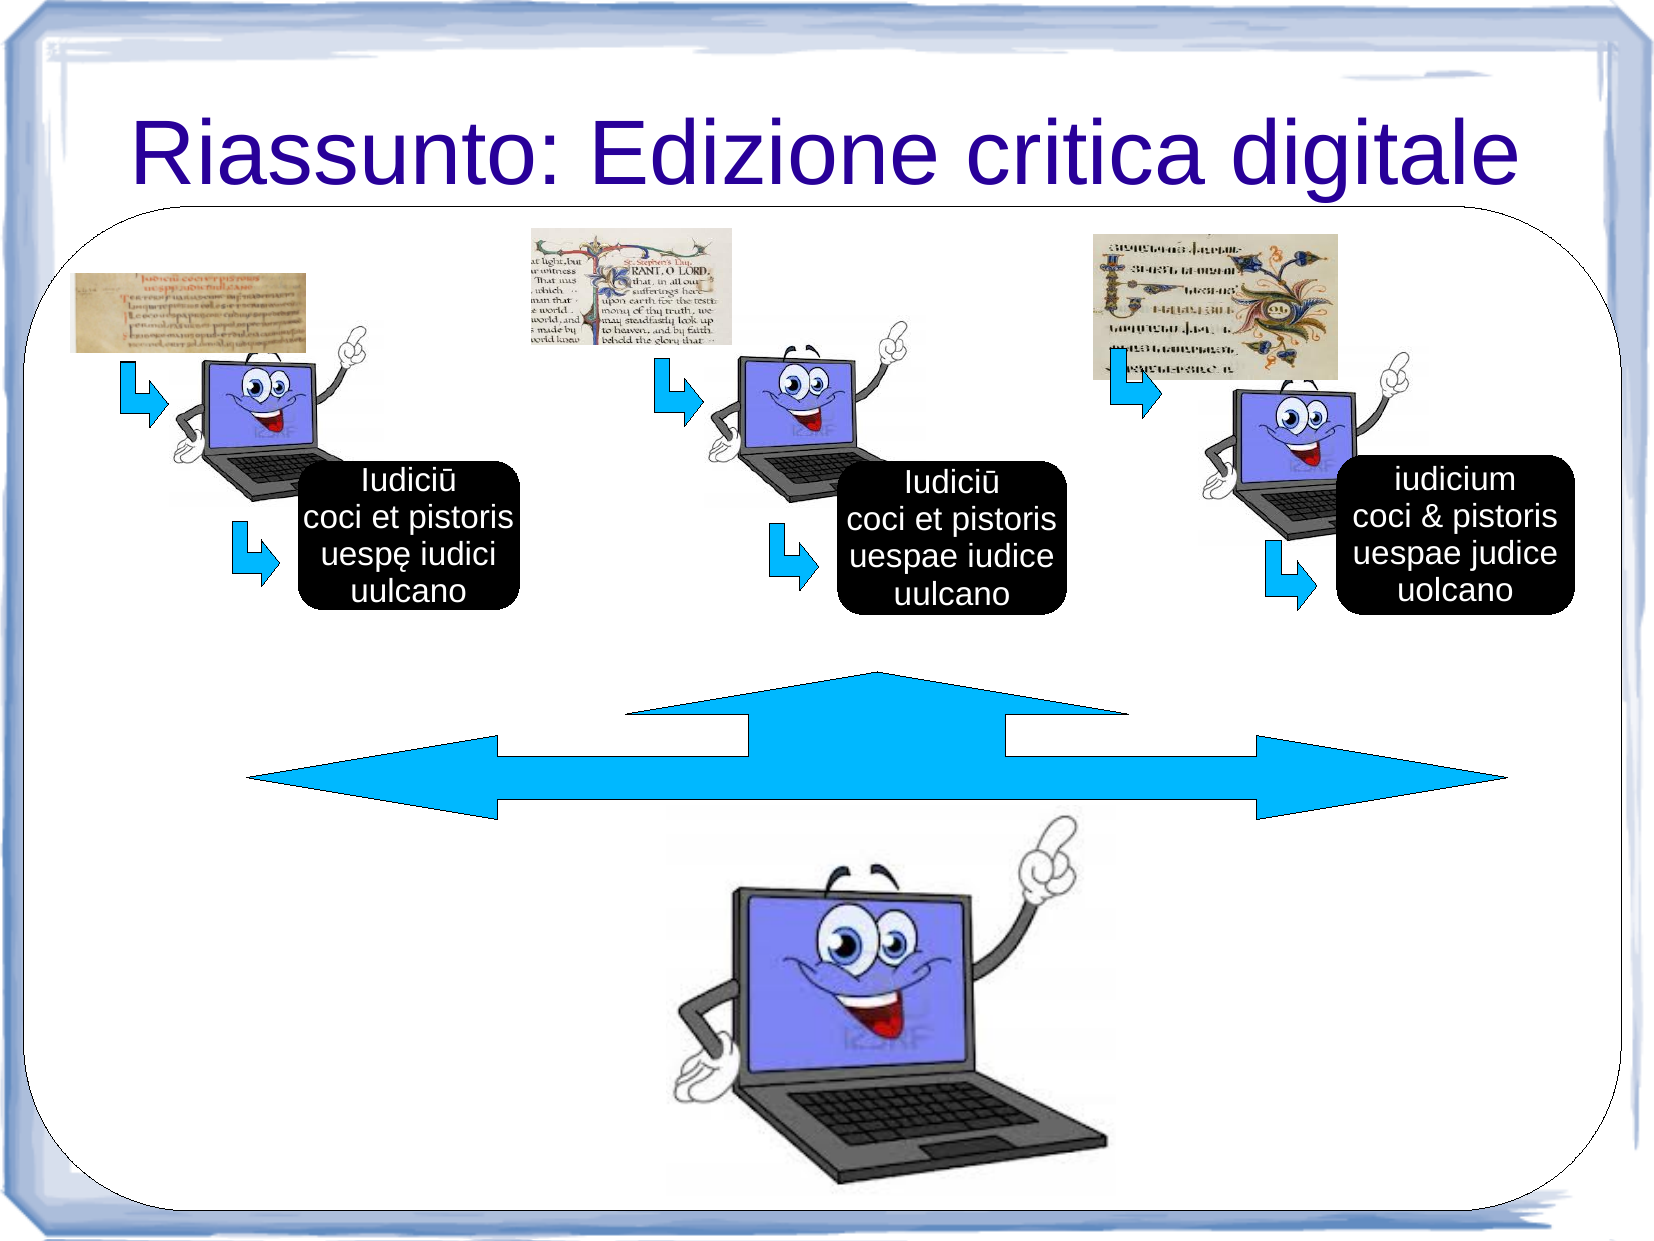

# Riassunto: Edizione critica digitale
Iudiciū
coci et pistoris
uespę iudici
uulcano
iudicium
coci & pistoris
uespae judice
uolcano
Iudiciū
coci et pistoris
uespę iudici
uulcano
Iudiciū
coci et pistoris
uespę iudici
uulcano
Iudiciū
coci et pistoris
uespae iudice
uulcano